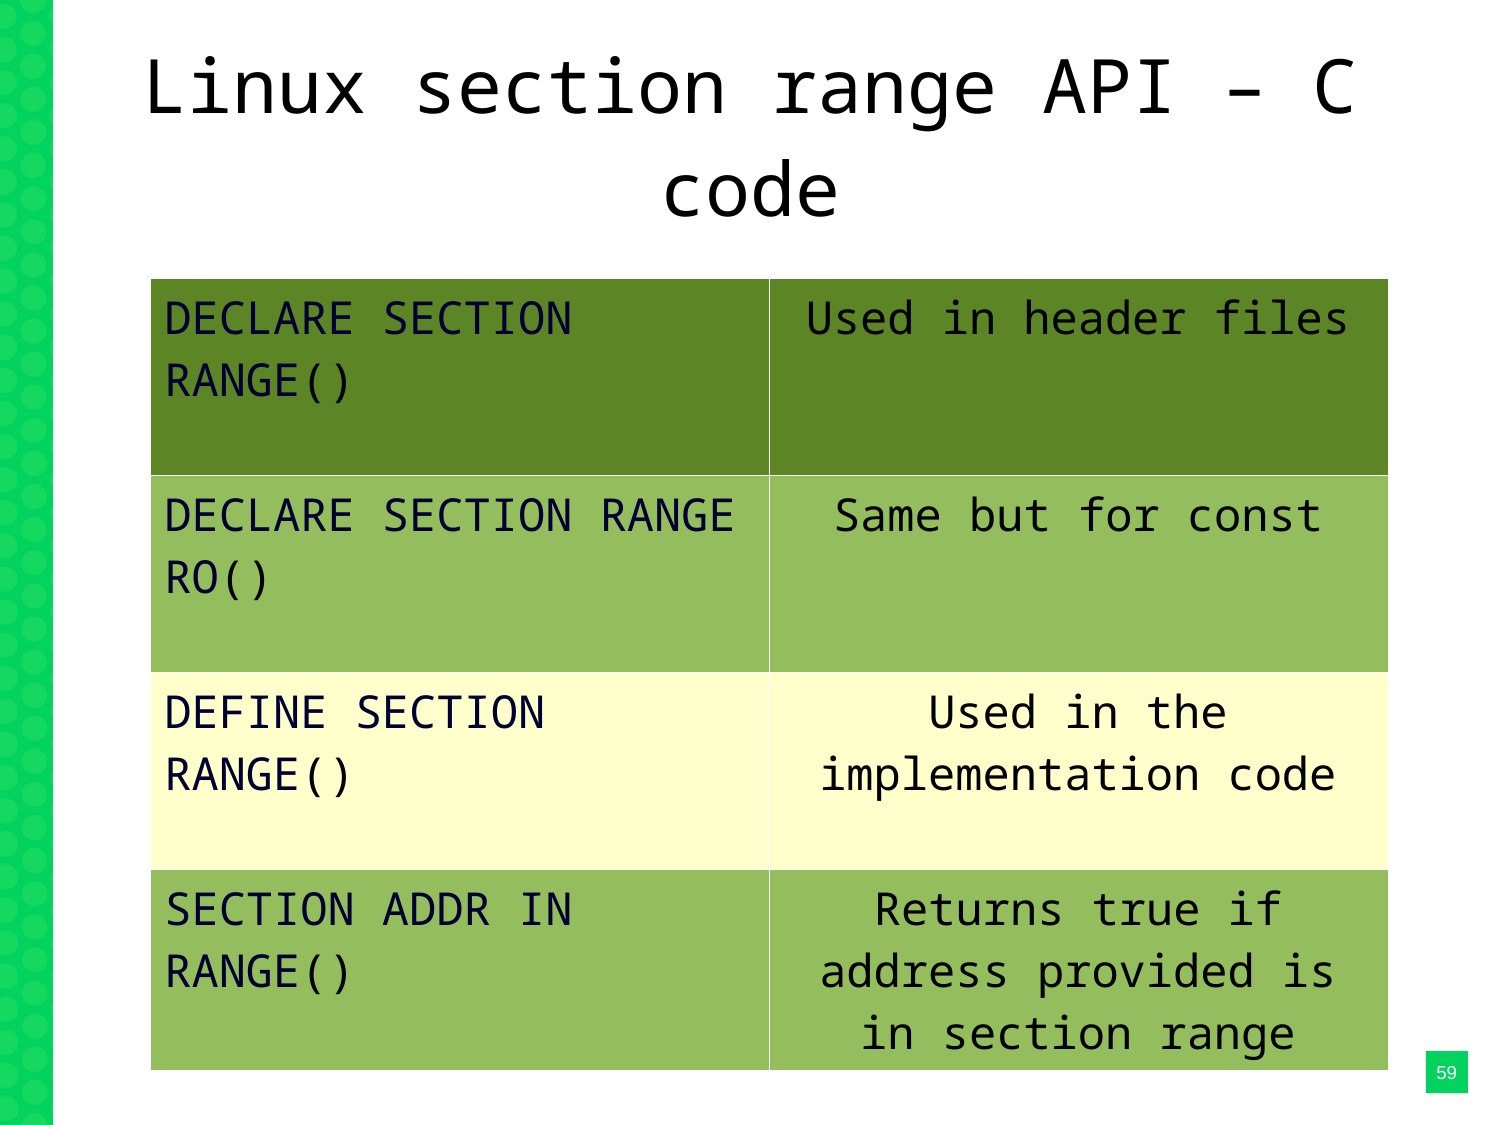

# Linux section range API – C code
| DECLARE SECTION RANGE() | Used in header files |
| --- | --- |
| DECLARE SECTION RANGE RO() | Same but for const |
| DEFINE SECTION RANGE() | Used in the implementation code |
| SECTION ADDR IN RANGE() | Returns true if address provided is in section range |